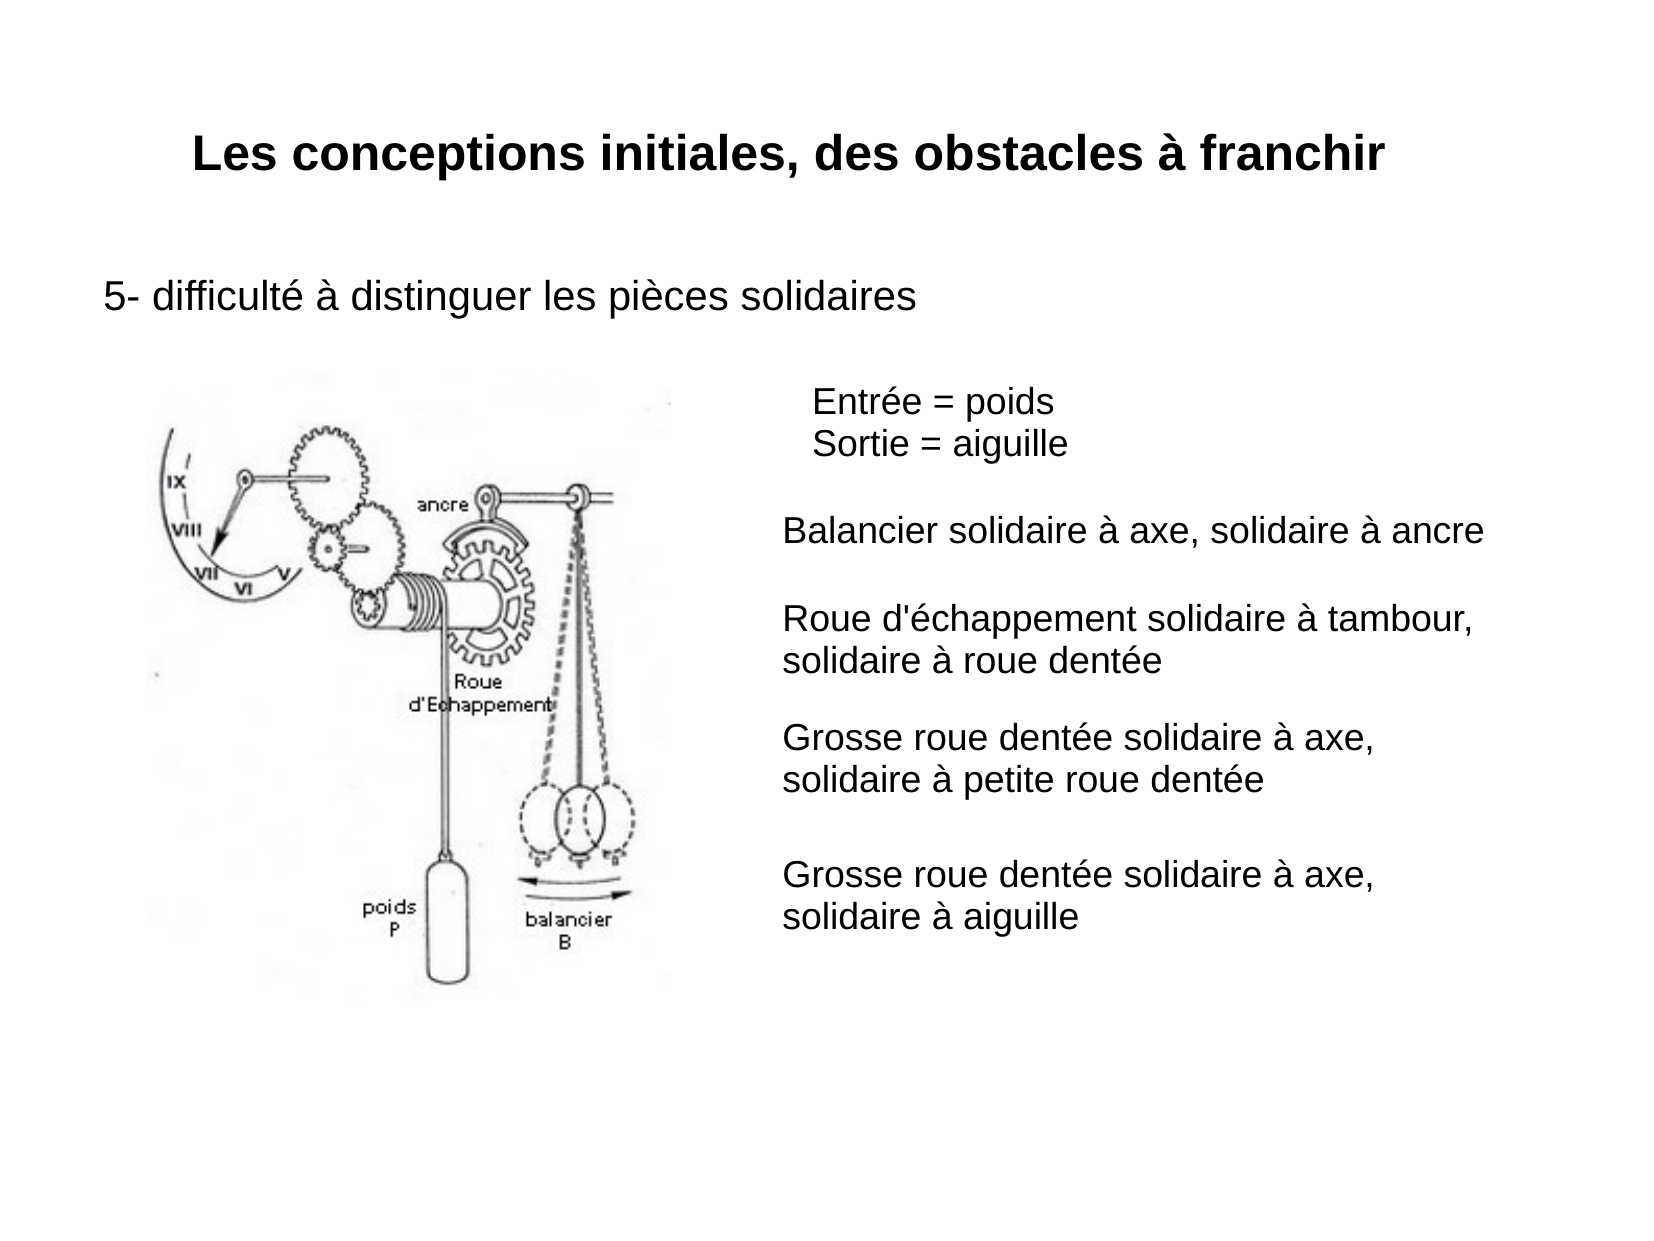

Les conceptions initiales, des obstacles à franchir
5- difficulté à distinguer les pièces solidaires
Entrée = poids
Sortie = aiguille
Balancier solidaire à axe, solidaire à ancre
Roue d'échappement solidaire à tambour, solidaire à roue dentée
Grosse roue dentée solidaire à axe, solidaire à petite roue dentée
Grosse roue dentée solidaire à axe, solidaire à aiguille